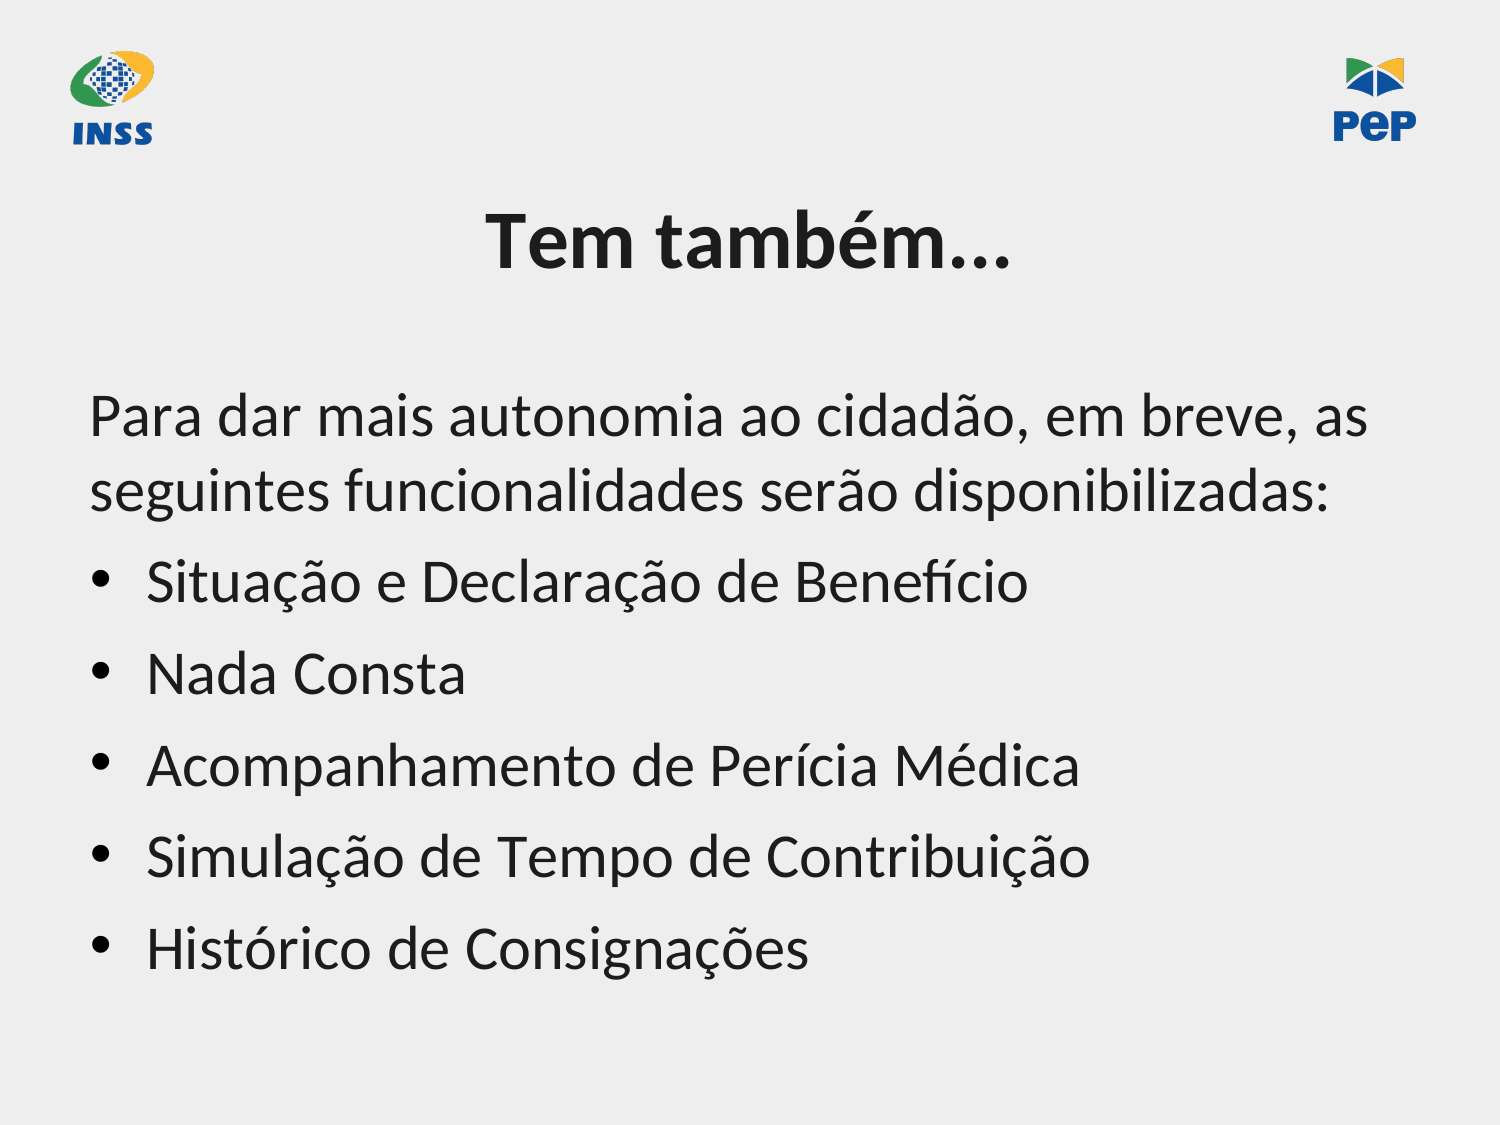

Tem também...
#
Para dar mais autonomia ao cidadão, em breve, as seguintes funcionalidades serão disponibilizadas:
Situação e Declaração de Benefício
Nada Consta
Acompanhamento de Perícia Médica
Simulação de Tempo de Contribuição
Histórico de Consignações